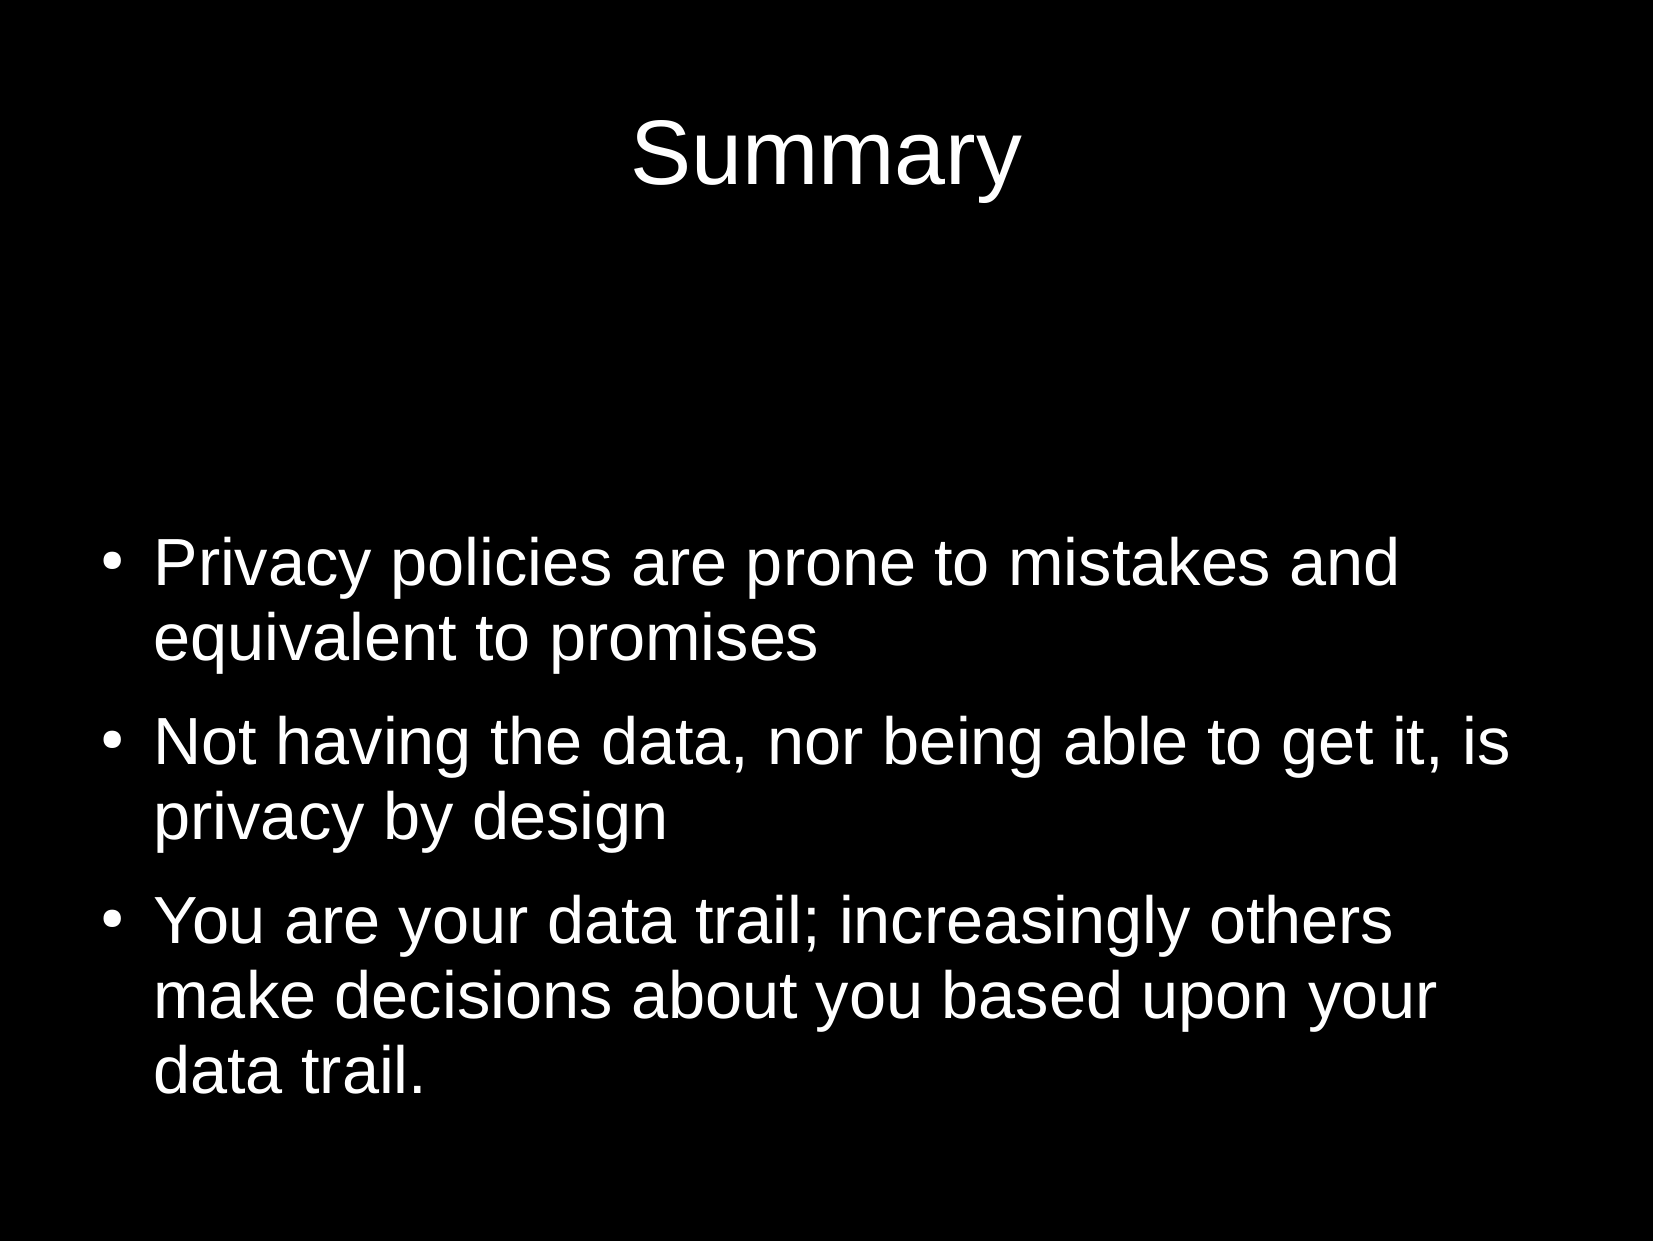

# Summary
Privacy policies are prone to mistakes and equivalent to promises
Not having the data, nor being able to get it, is privacy by design
You are your data trail; increasingly others make decisions about you based upon your data trail.